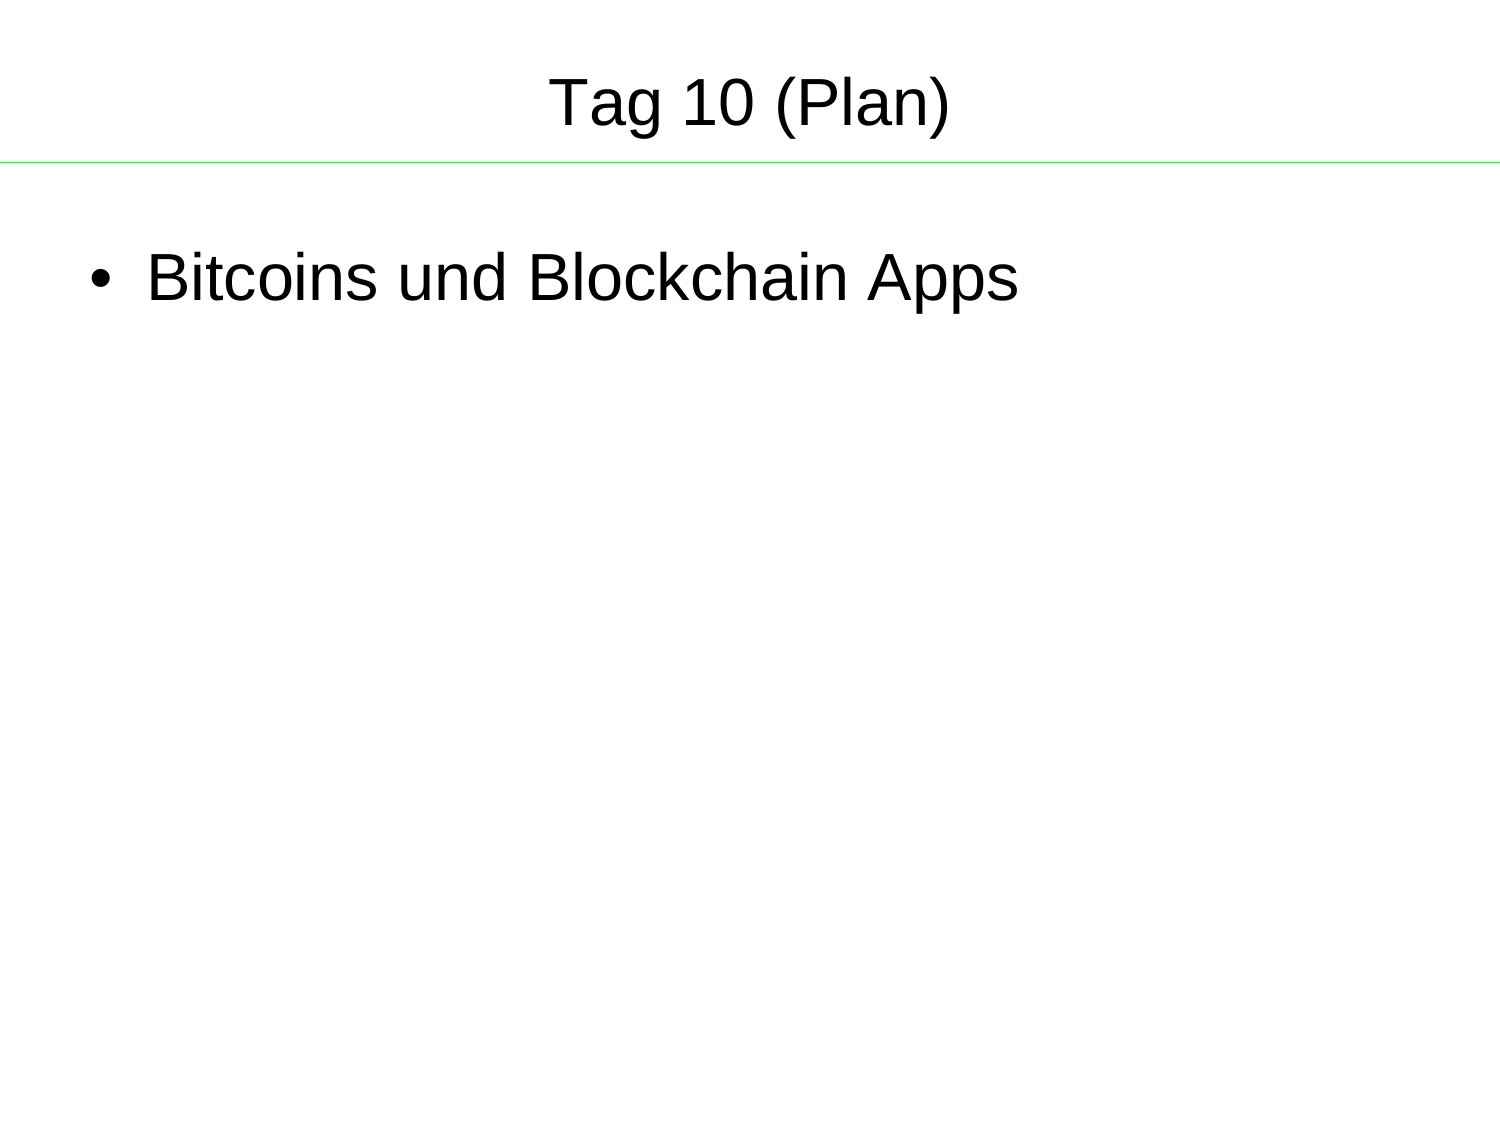

# Tag 10 (Plan)
Bitcoins und Blockchain Apps